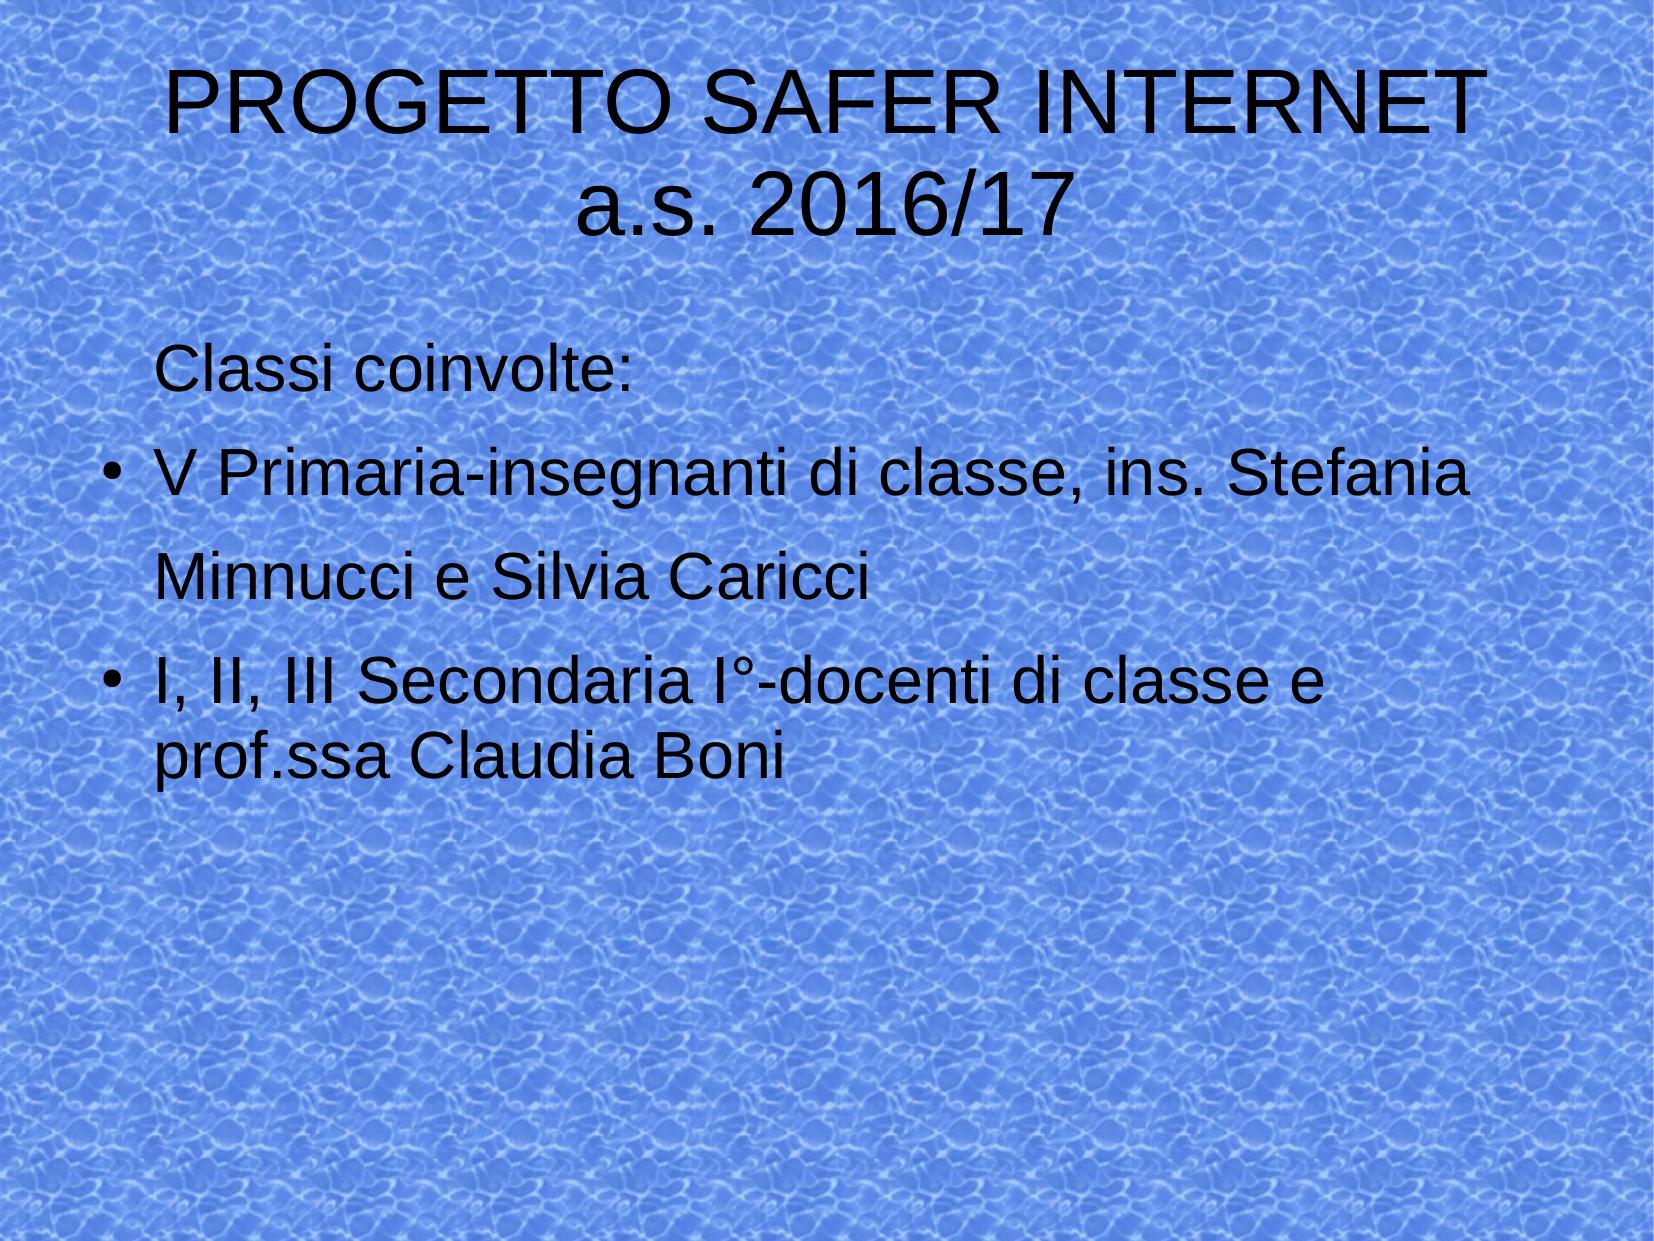

PROGETTO SAFER INTERNET
a.s. 2016/17
# Classi coinvolte:
V Primaria-insegnanti di classe, ins. Stefania
Minnucci e Silvia Caricci
I, II, III Secondaria I°-docenti di classe e prof.ssa Claudia Boni